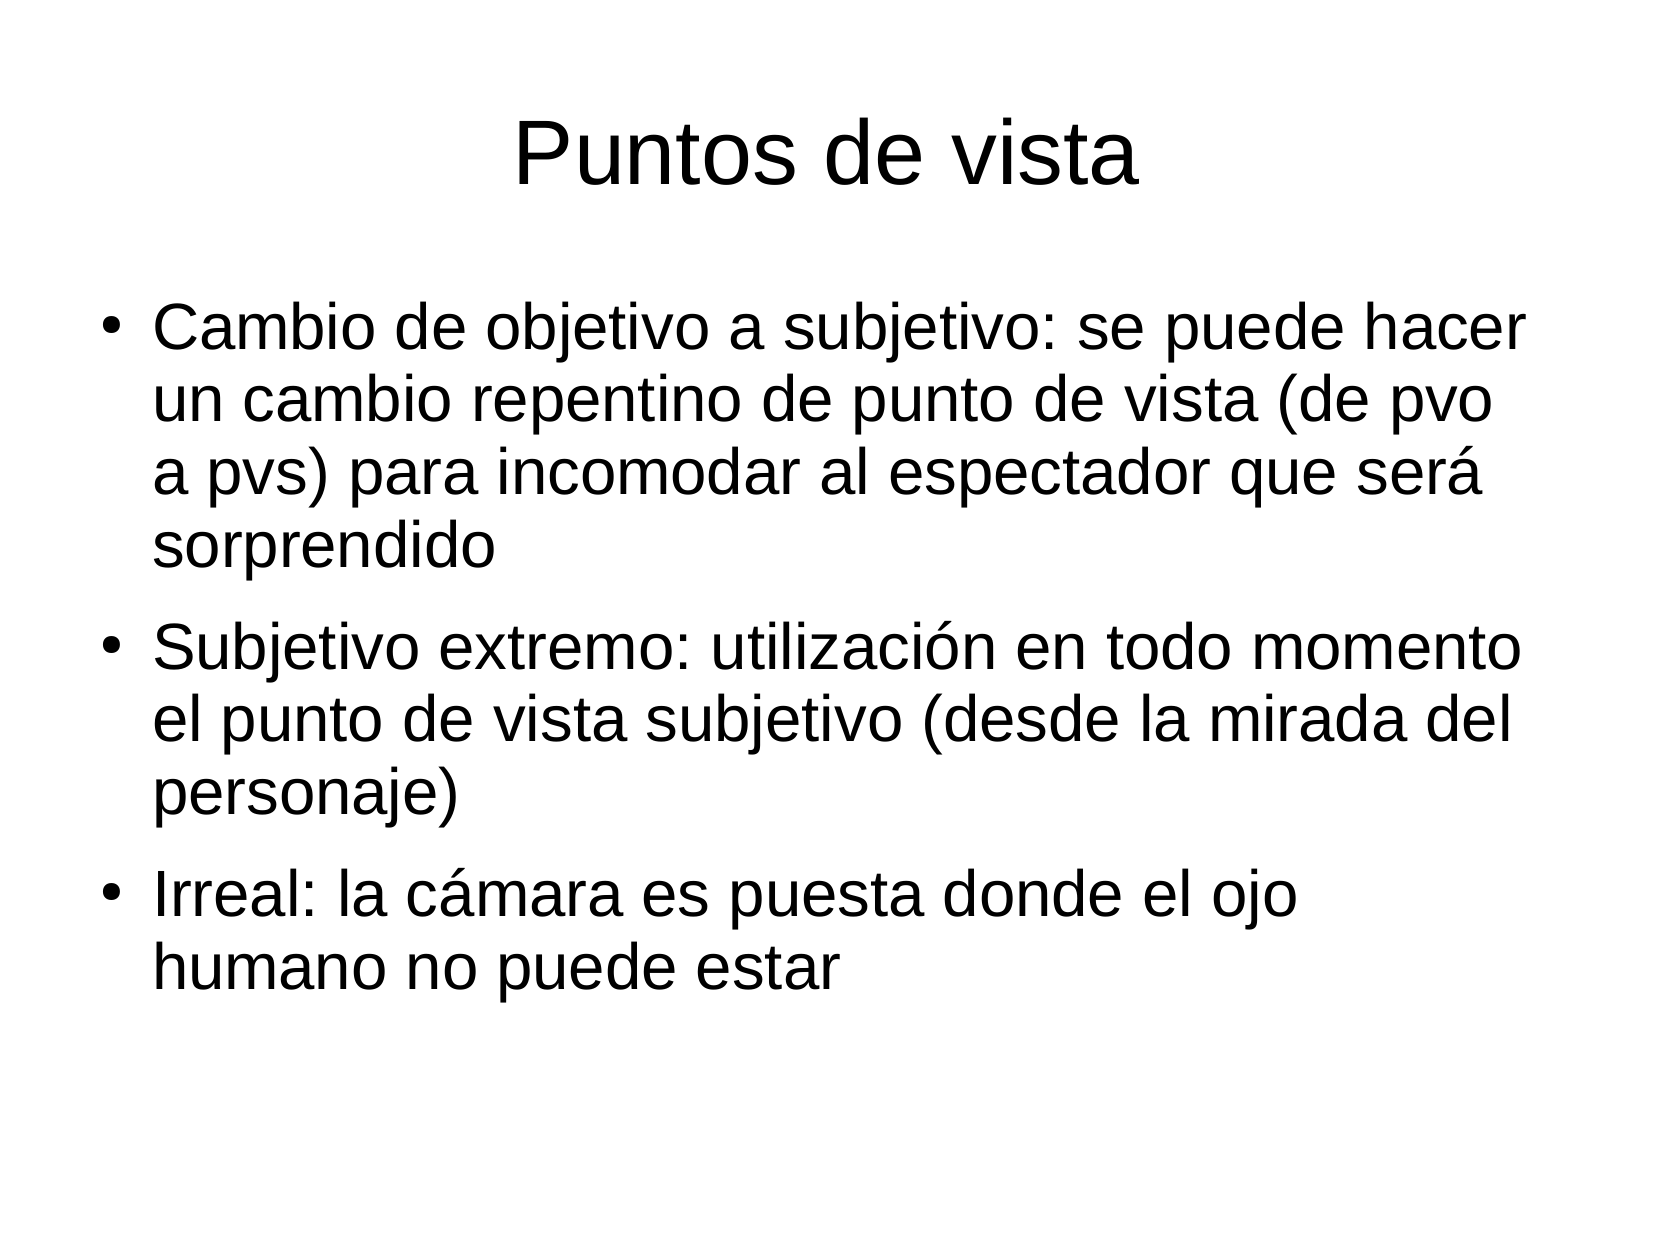

# Puntos de vista
Cambio de objetivo a subjetivo: se puede hacer un cambio repentino de punto de vista (de pvo a pvs) para incomodar al espectador que será sorprendido
Subjetivo extremo: utilización en todo momento el punto de vista subjetivo (desde la mirada del personaje)
Irreal: la cámara es puesta donde el ojo humano no puede estar